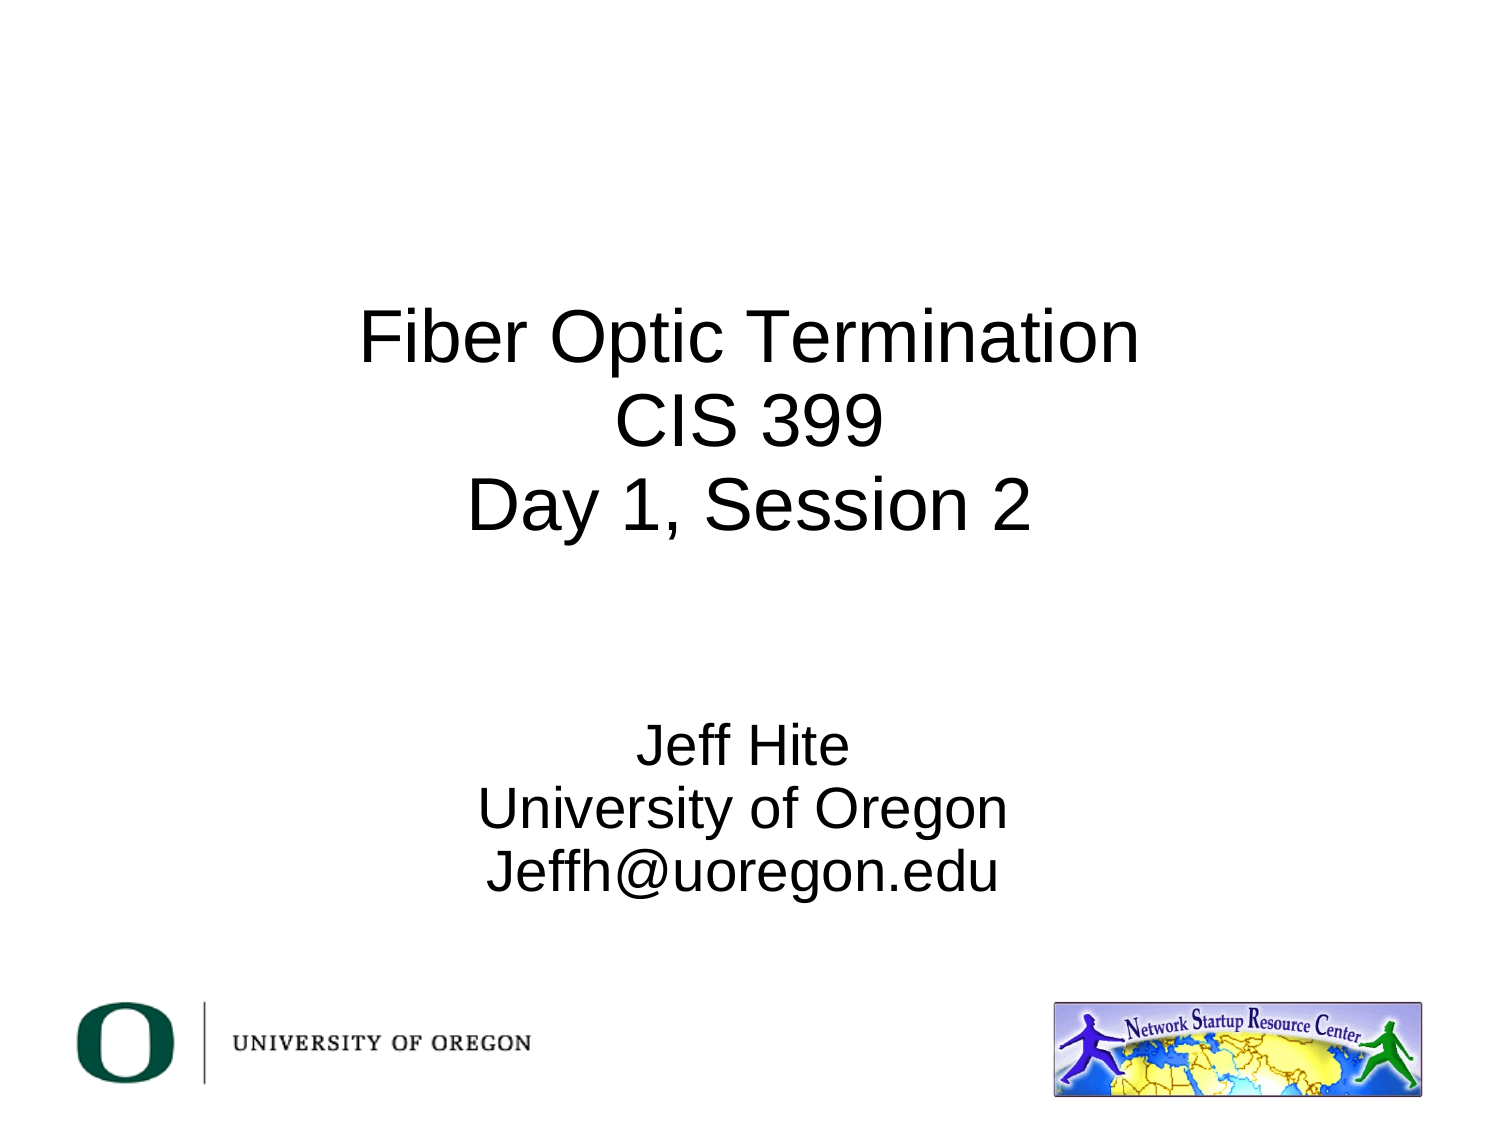

# Fiber Optic Termination CIS 399 Day 1, Session 2
Jeff Hite
University of Oregon
Jeffh@uoregon.edu